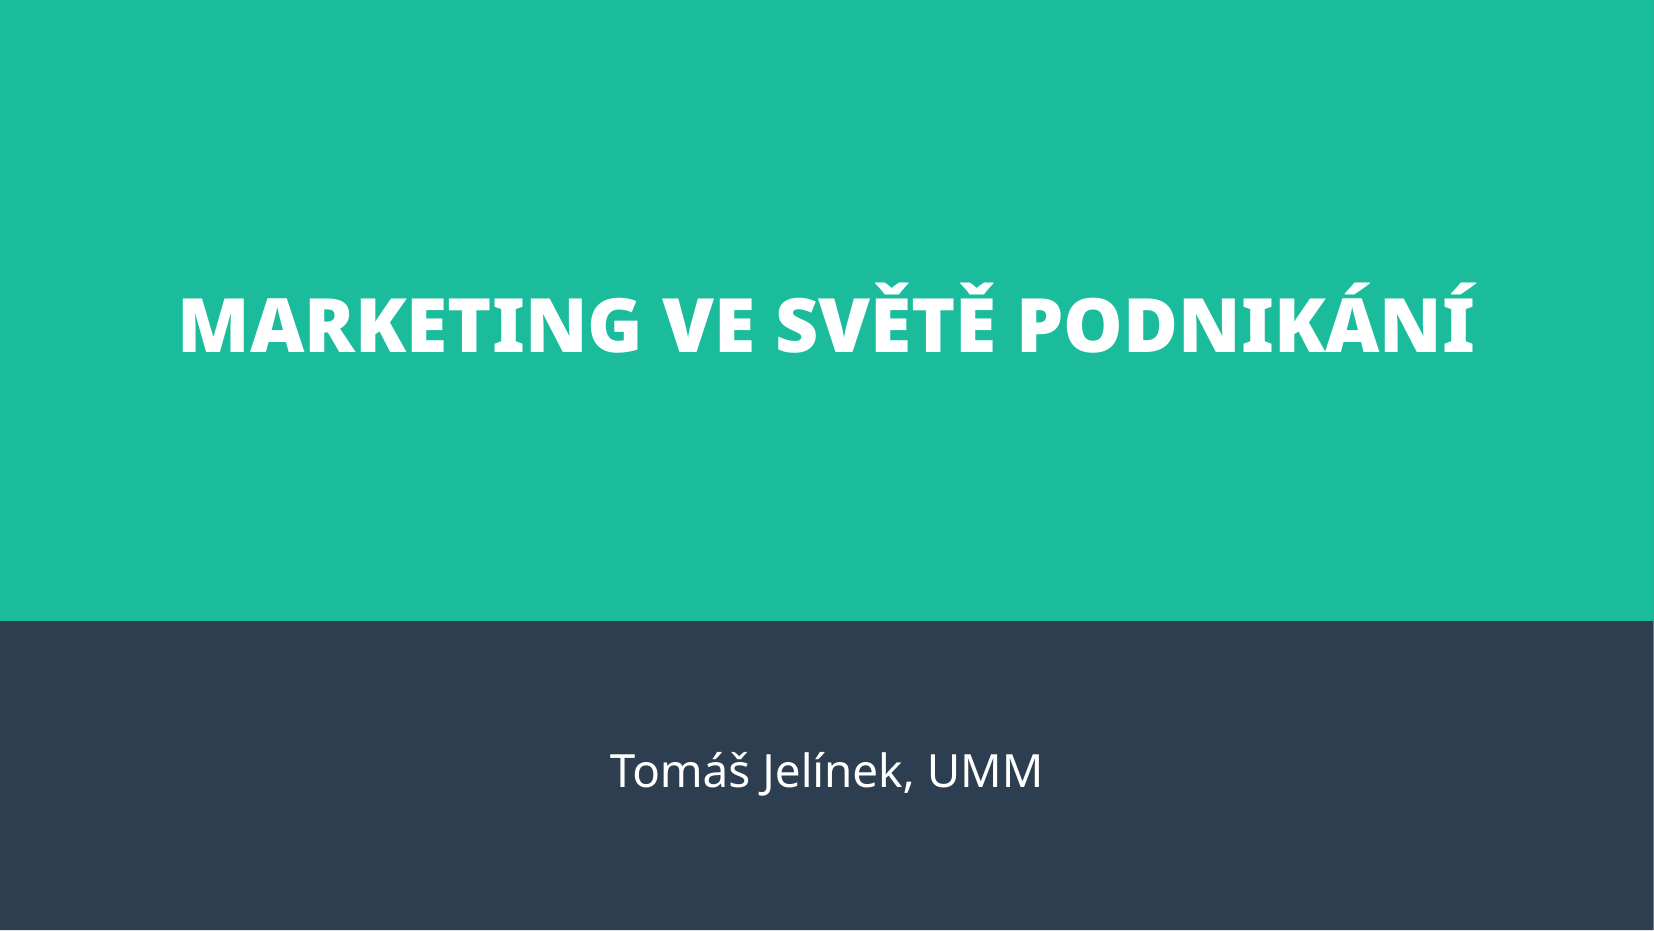

# MARKETING VE SVĚTĚ PODNIKÁNÍ
Tomáš Jelínek, UMM